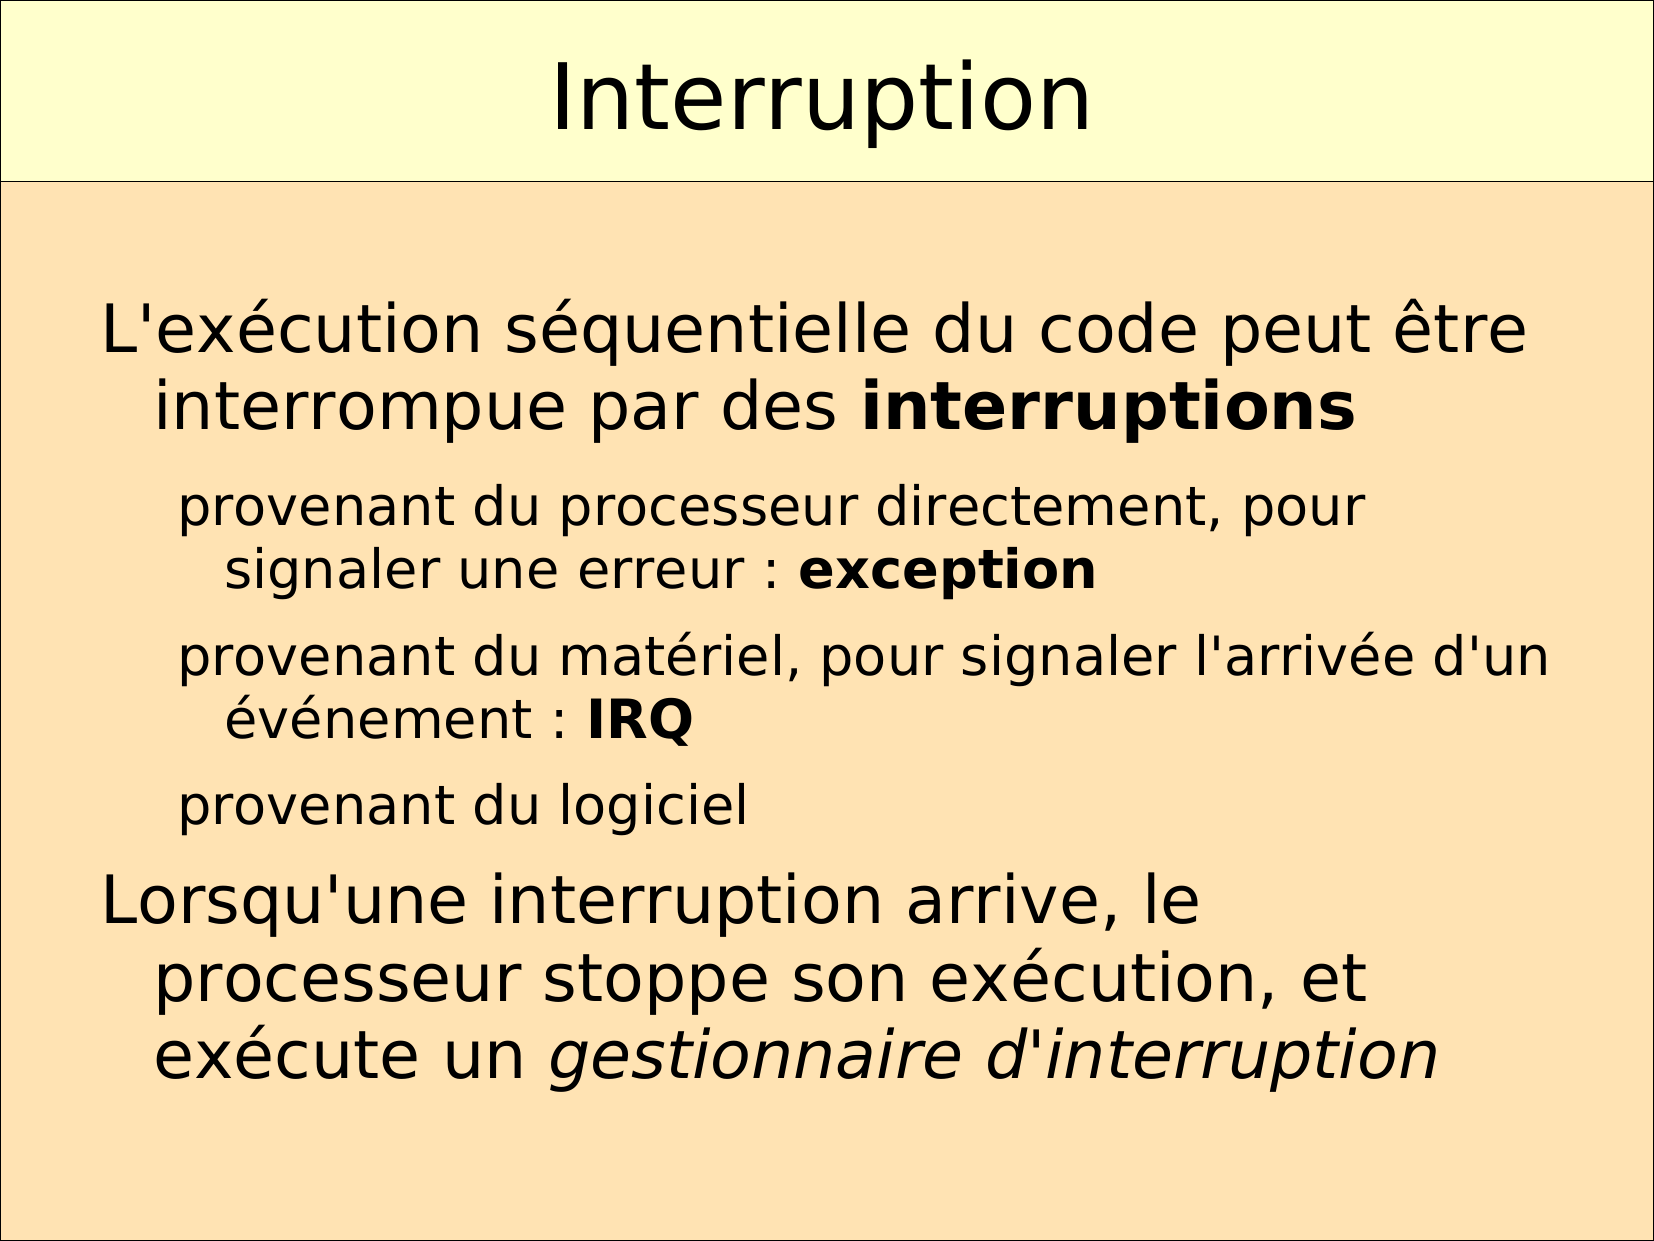

# Interruption
L'exécution séquentielle du code peut être interrompue par des interruptions
provenant du processeur directement, pour signaler une erreur : exception
provenant du matériel, pour signaler l'arrivée d'un événement : IRQ
provenant du logiciel
Lorsqu'une interruption arrive, le processeur stoppe son exécution, et exécute un gestionnaire d'interruption